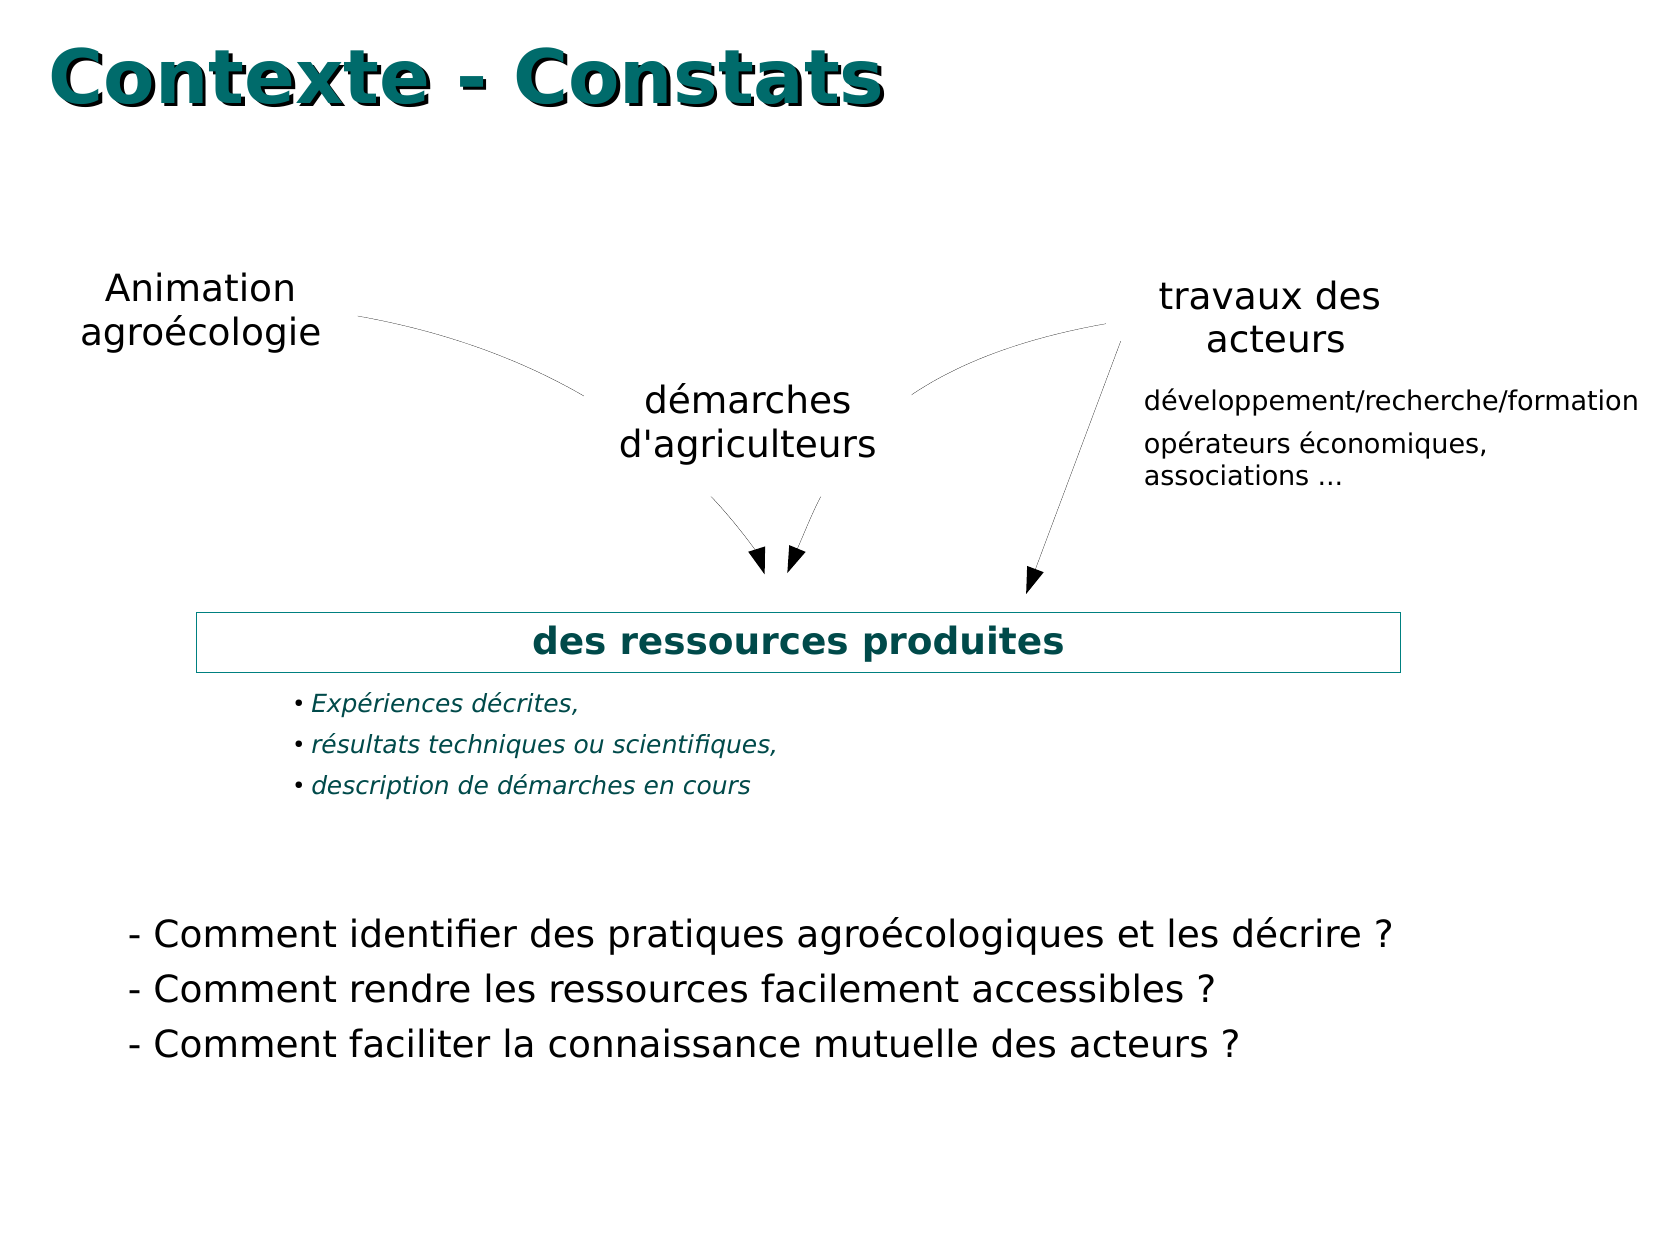

Contexte - Constats
Animation agroécologie
travaux des acteurs
démarches d'agriculteurs
développement/recherche/formation
opérateurs économiques, associations ...
des ressources produites
 Expériences décrites,
 résultats techniques ou scientifiques,
 description de démarches en cours
- Comment identifier des pratiques agroécologiques et les décrire ?
- Comment rendre les ressources facilement accessibles ?
- Comment faciliter la connaissance mutuelle des acteurs ?